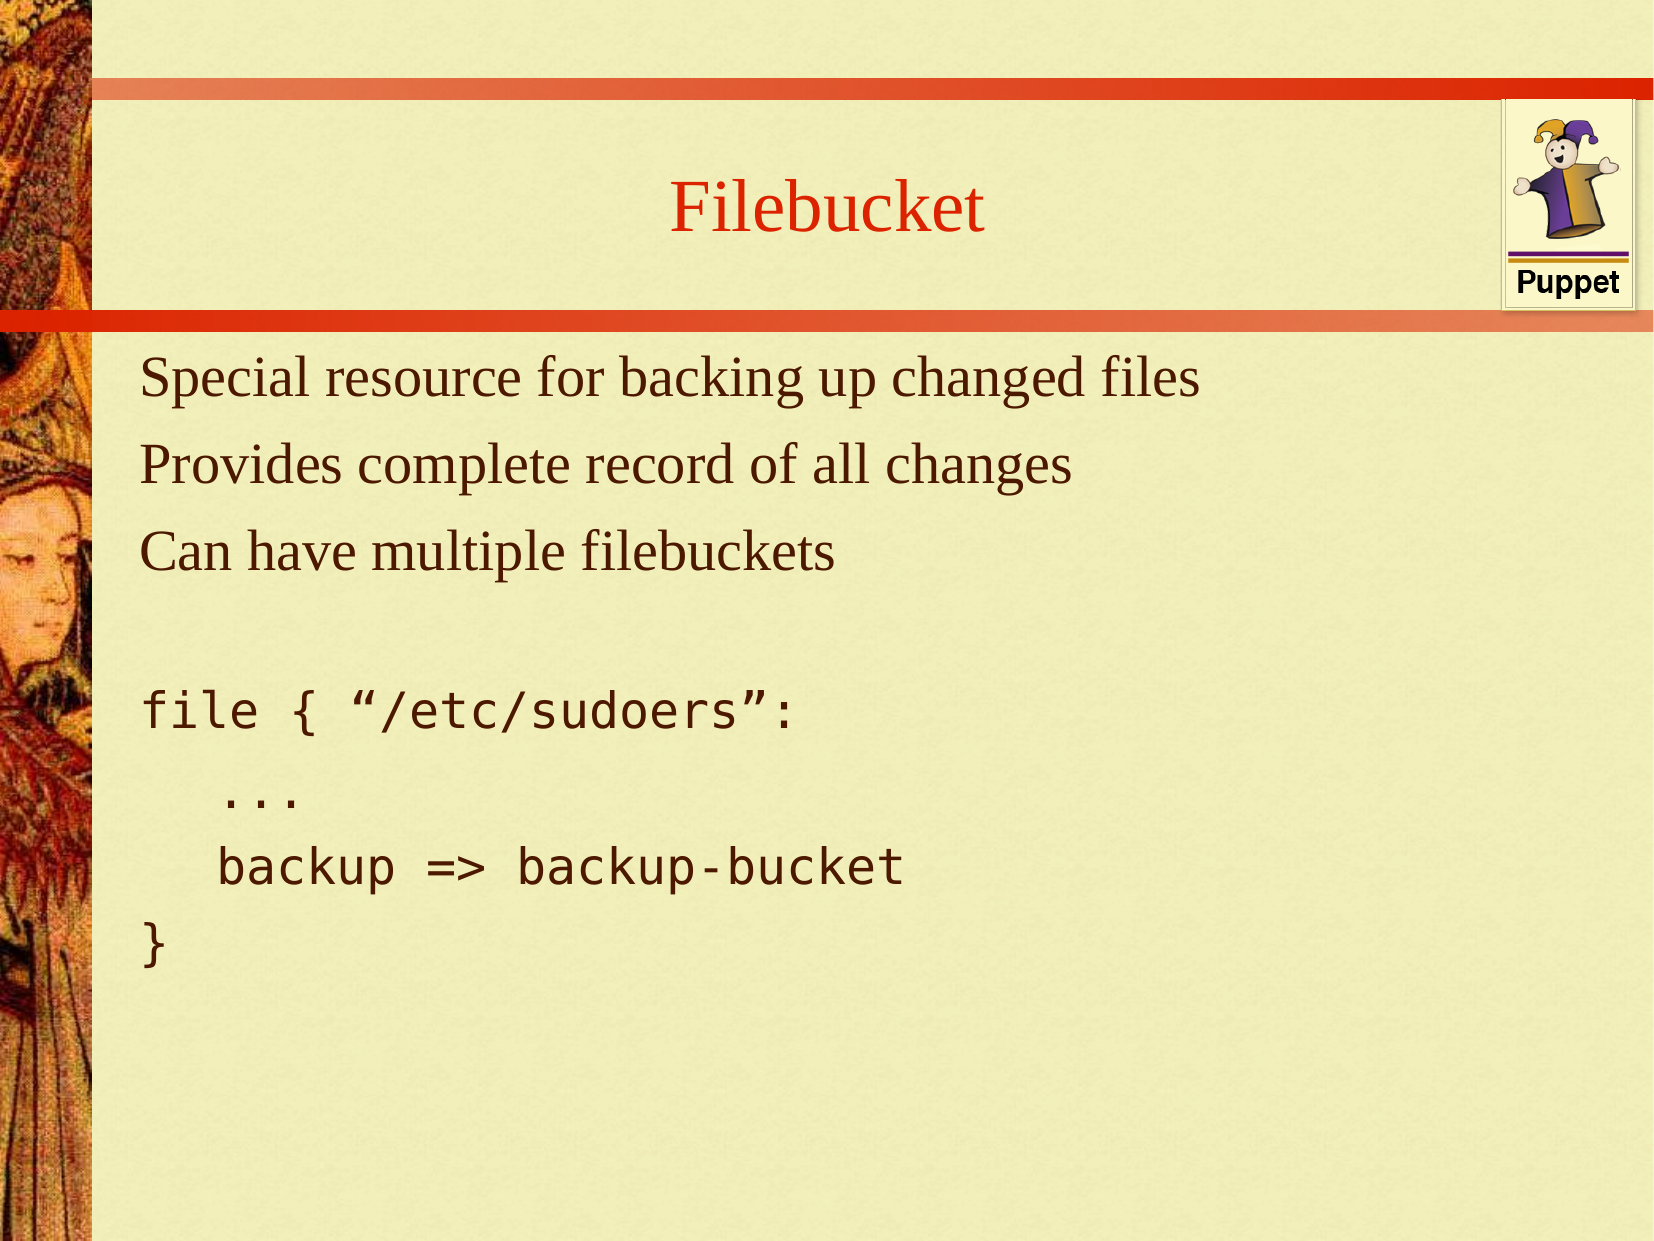

# Filebucket
Special resource for backing up changed files
Provides complete record of all changes
Can have multiple filebuckets
file { “/etc/sudoers”:
...
backup => backup-bucket
}